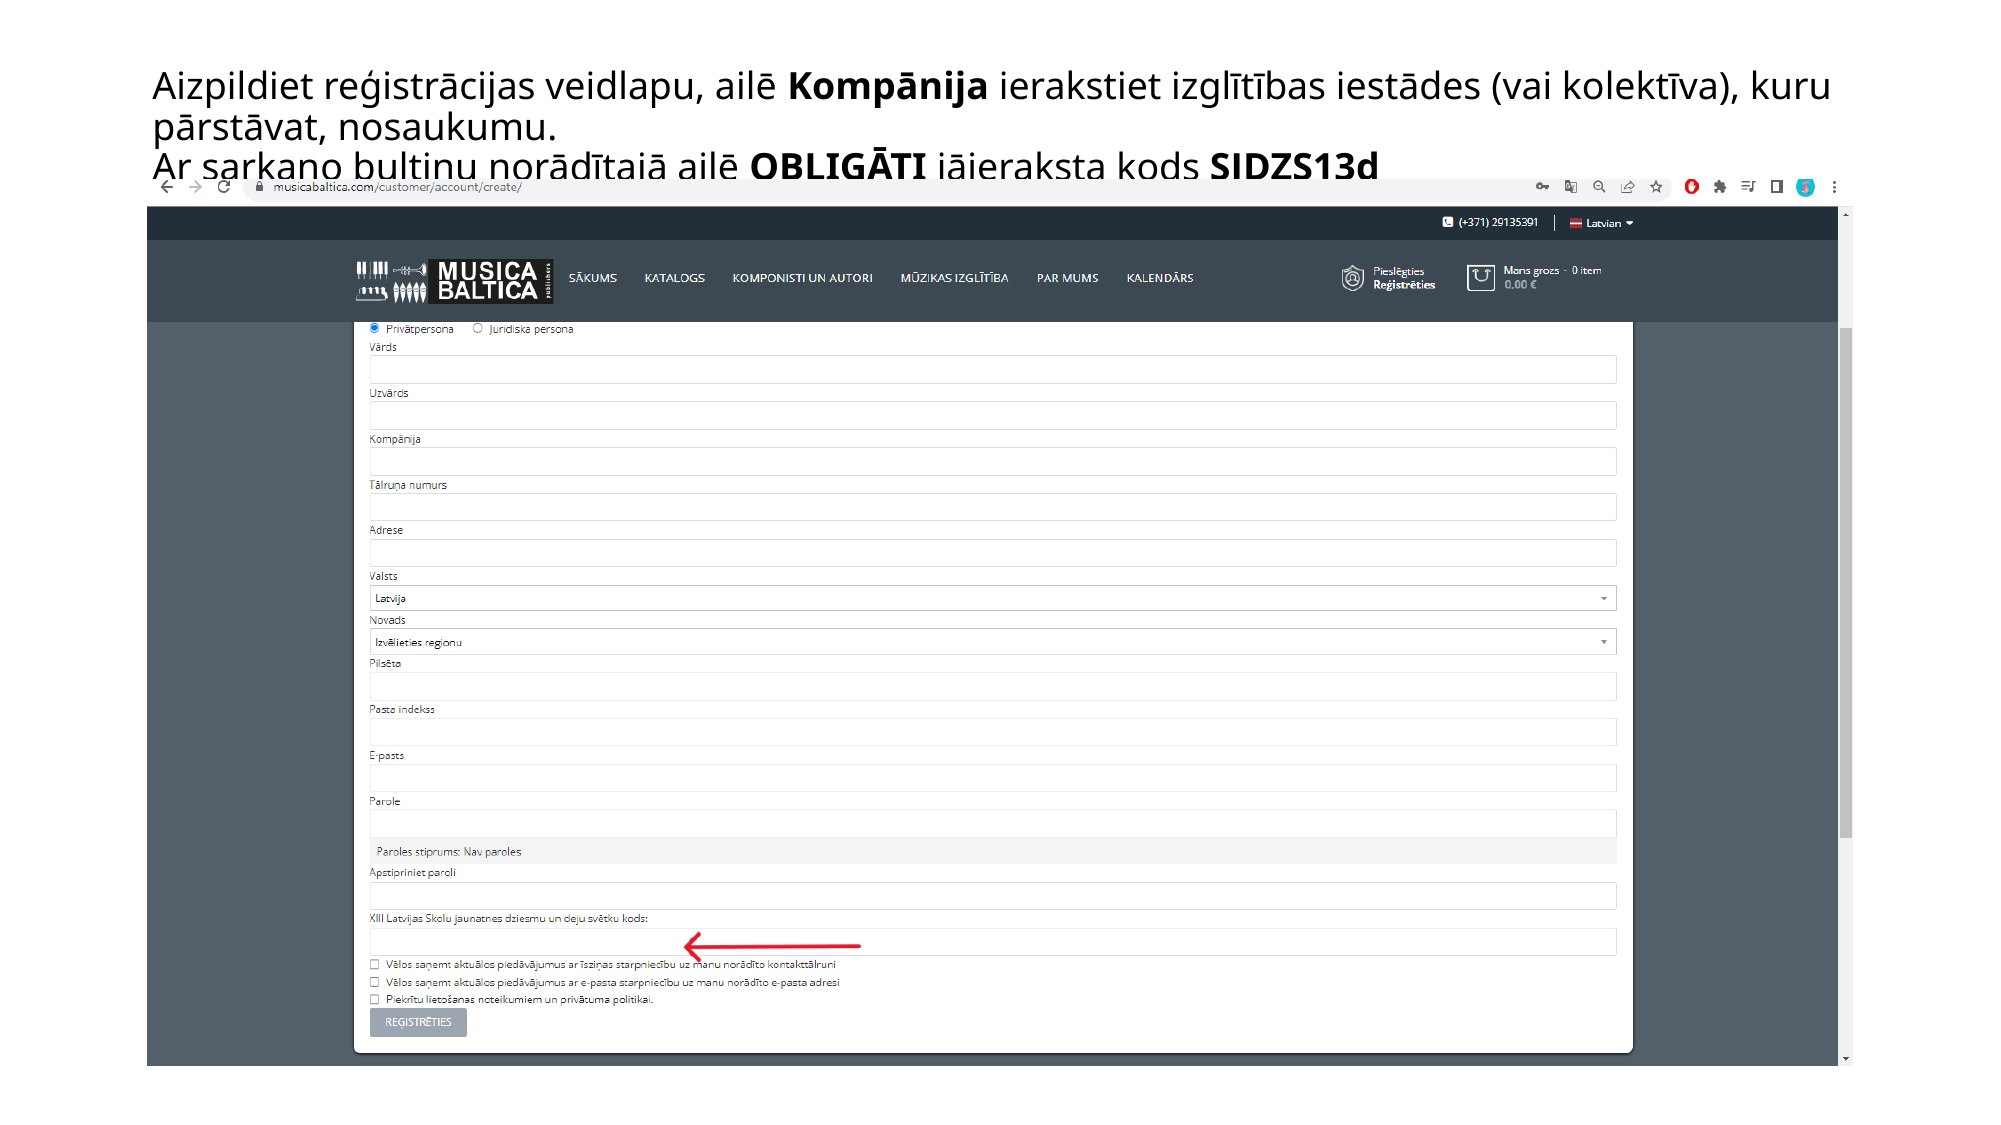

# Aizpildiet reģistrācijas veidlapu, ailē Kompānija ierakstiet izglītības iestādes (vai kolektīva), kuru pārstāvat, nosaukumu. Ar sarkano bultiņu norādītajā ailē OBLIGĀTI jāieraksta kods SJDZS13d